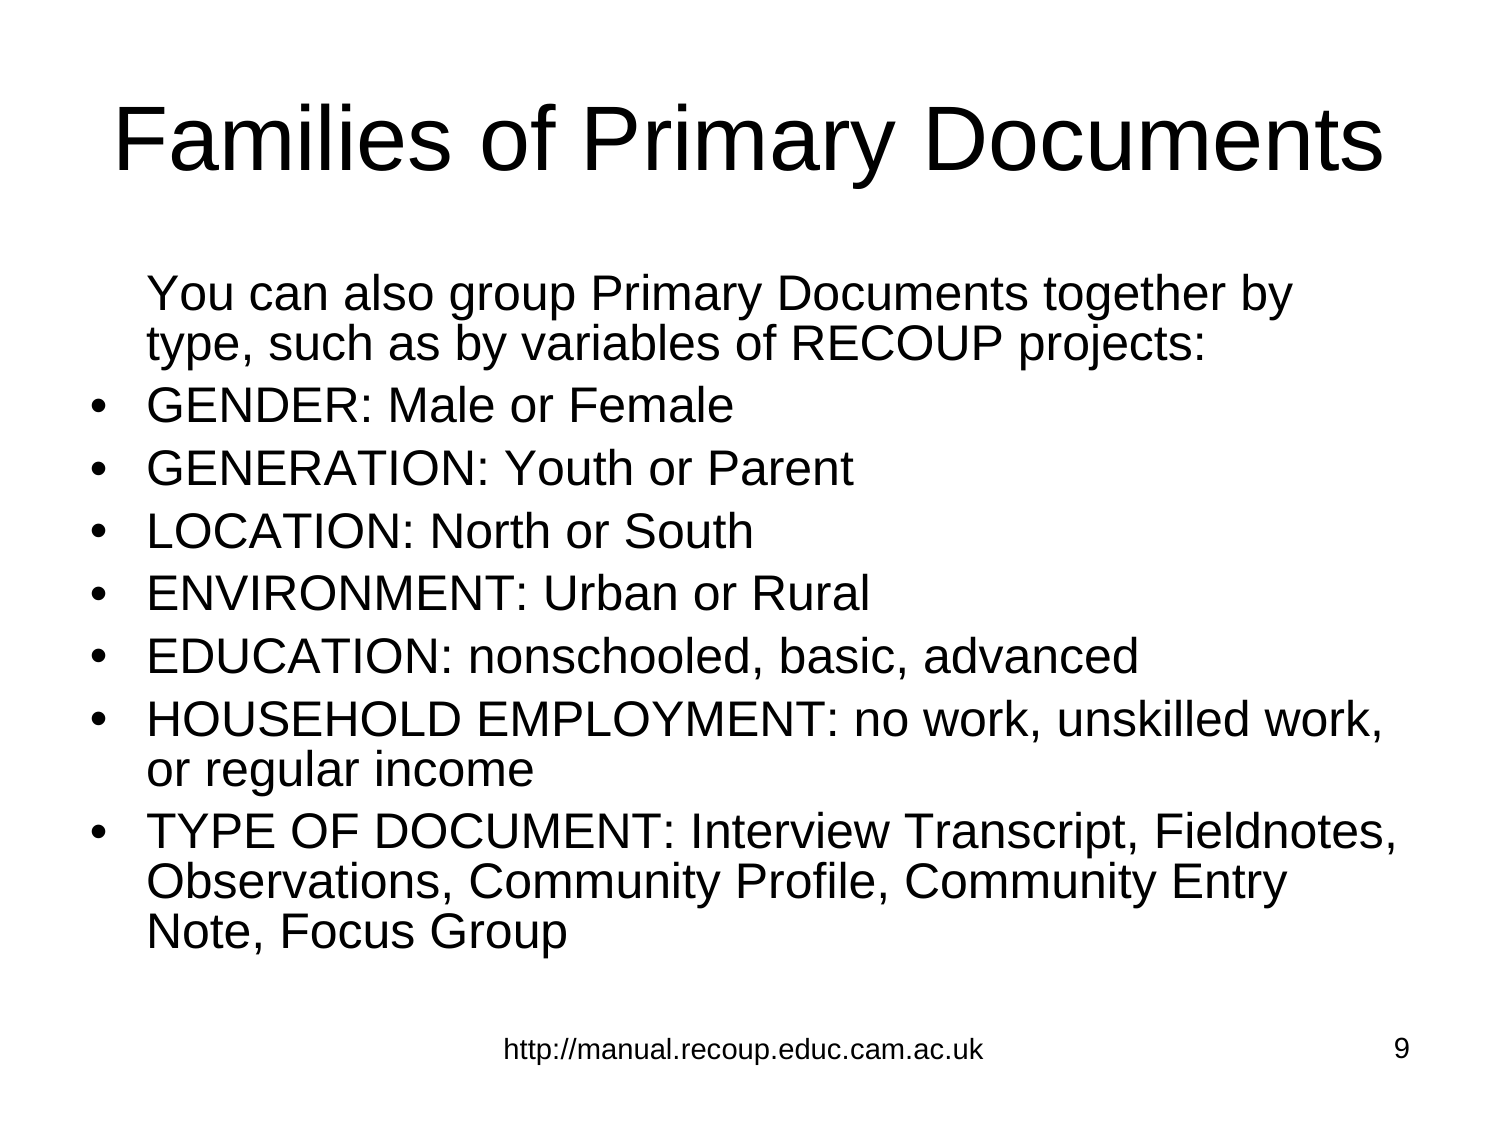

# Families of Primary Documents
	You can also group Primary Documents together by type, such as by variables of RECOUP projects:
GENDER: Male or Female
GENERATION: Youth or Parent
LOCATION: North or South
ENVIRONMENT: Urban or Rural
EDUCATION: nonschooled, basic, advanced
HOUSEHOLD EMPLOYMENT: no work, unskilled work, or regular income
TYPE OF DOCUMENT: Interview Transcript, Fieldnotes, Observations, Community Profile, Community Entry Note, Focus Group
9
http://manual.recoup.educ.cam.ac.uk